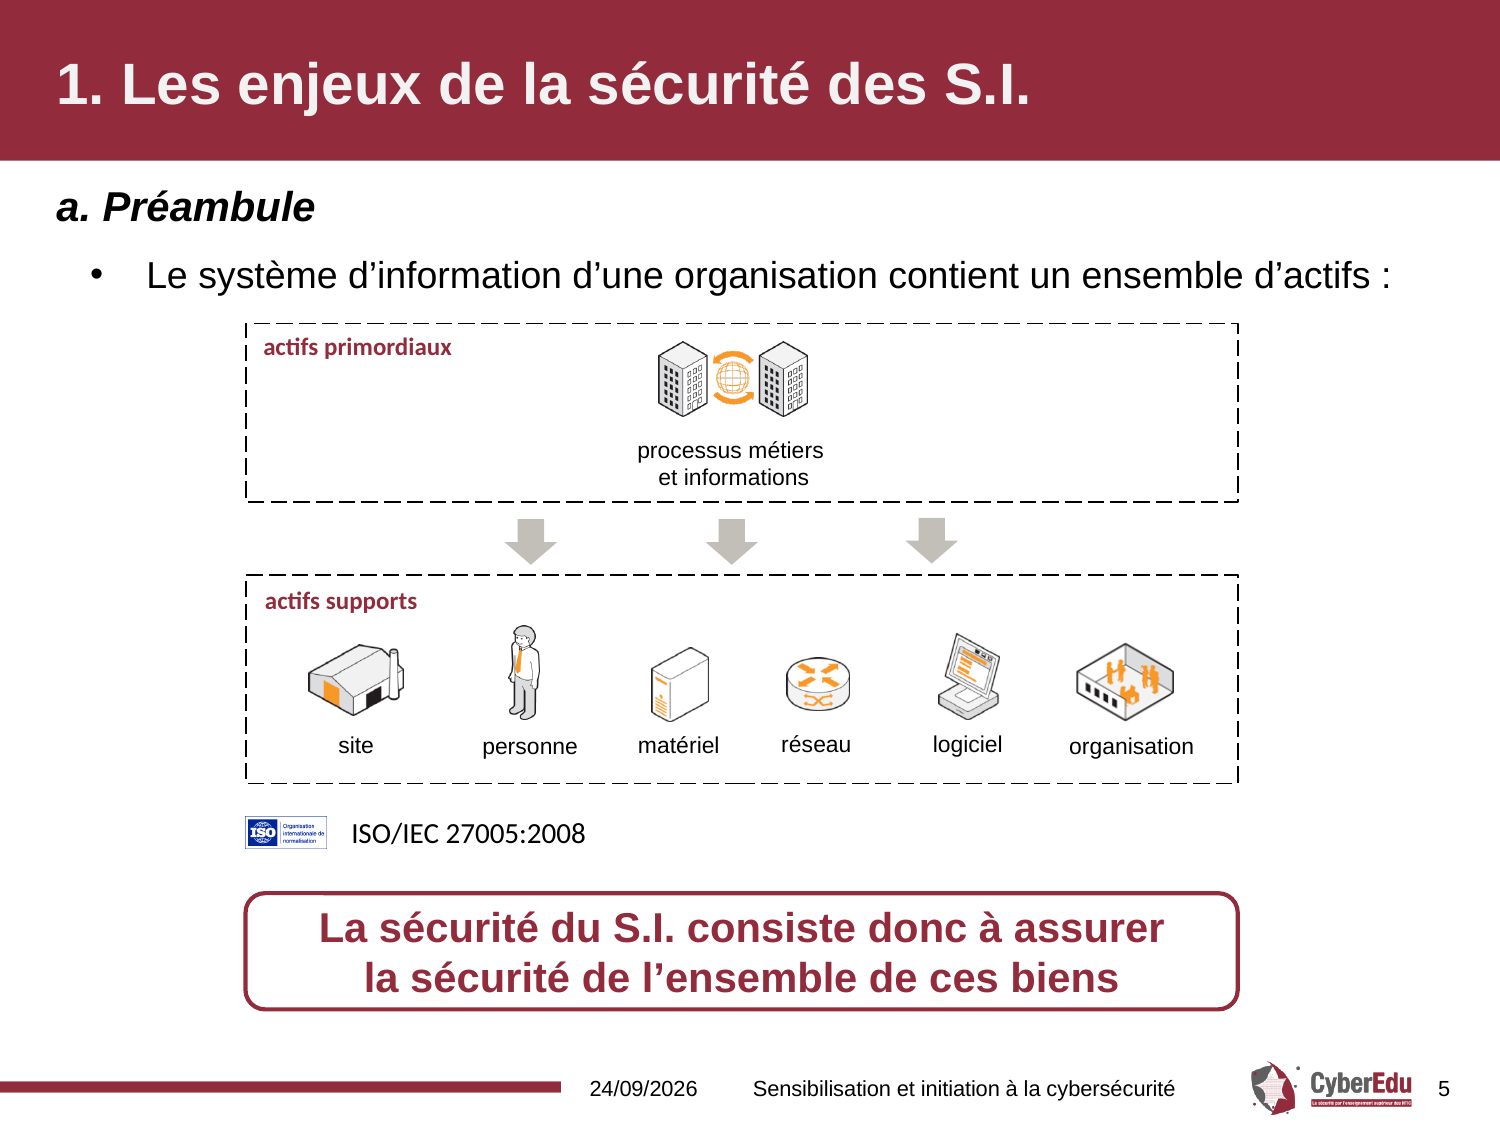

# 1. Les enjeux de la sécurité des S.I.
a. Préambule
Le système d’information d’une organisation contient un ensemble d’actifs :
actifs primordiaux
processus métiers
et informations
actifs supports
réseau
logiciel
site
matériel
personne
organisation
ISO/IEC 27005:2008
La sécurité du S.I. consiste donc à assurer
la sécurité de l’ensemble de ces biens
Sensibilisation et initiation à la cybersécurité